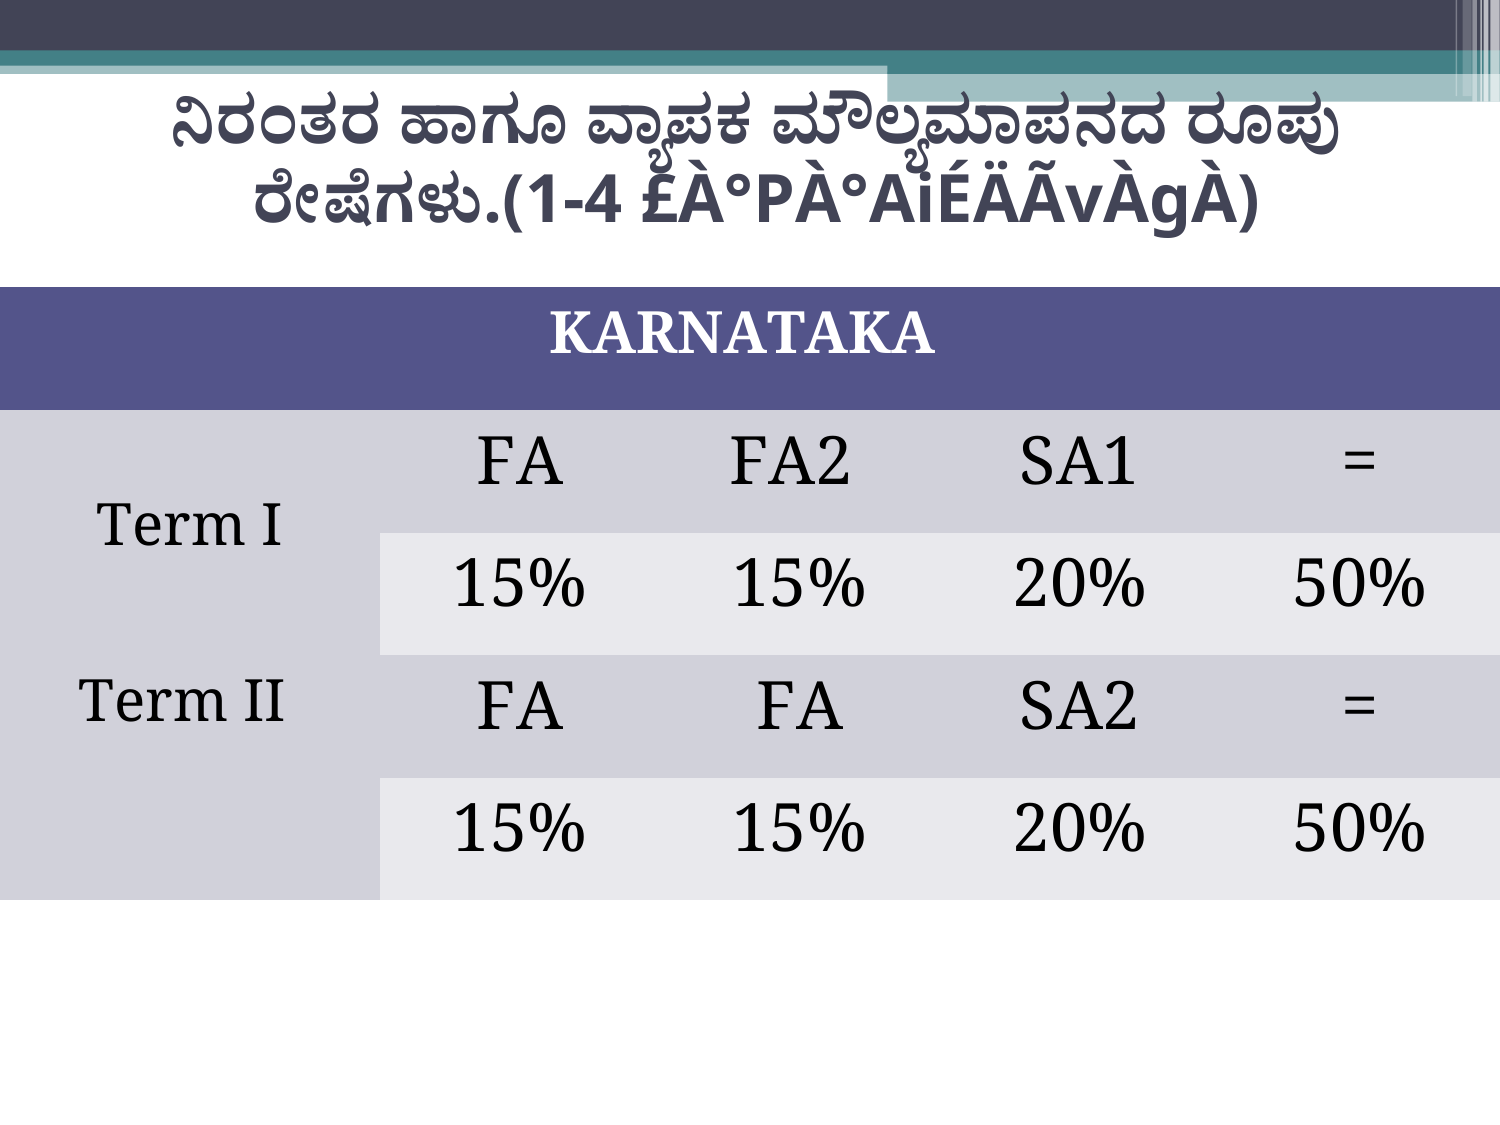

# ನಿರಂತರ ಹಾಗೂ ವ್ಯಾಪಕ ಮೌಲ್ಯಮಾಪನದ ರೂಪು ರೇಷೆಗಳು.(1-4 £À°PÀ°AiÉÄÃvÀgÀ)
| KARNATAKA | | | | |
| --- | --- | --- | --- | --- |
| Term I | FA | FA2 | SA1 | = |
| | 15% | 15% | 20% | 50% |
| Term II | FA | FA | SA2 | = |
| | 15% | 15% | 20% | 50% |